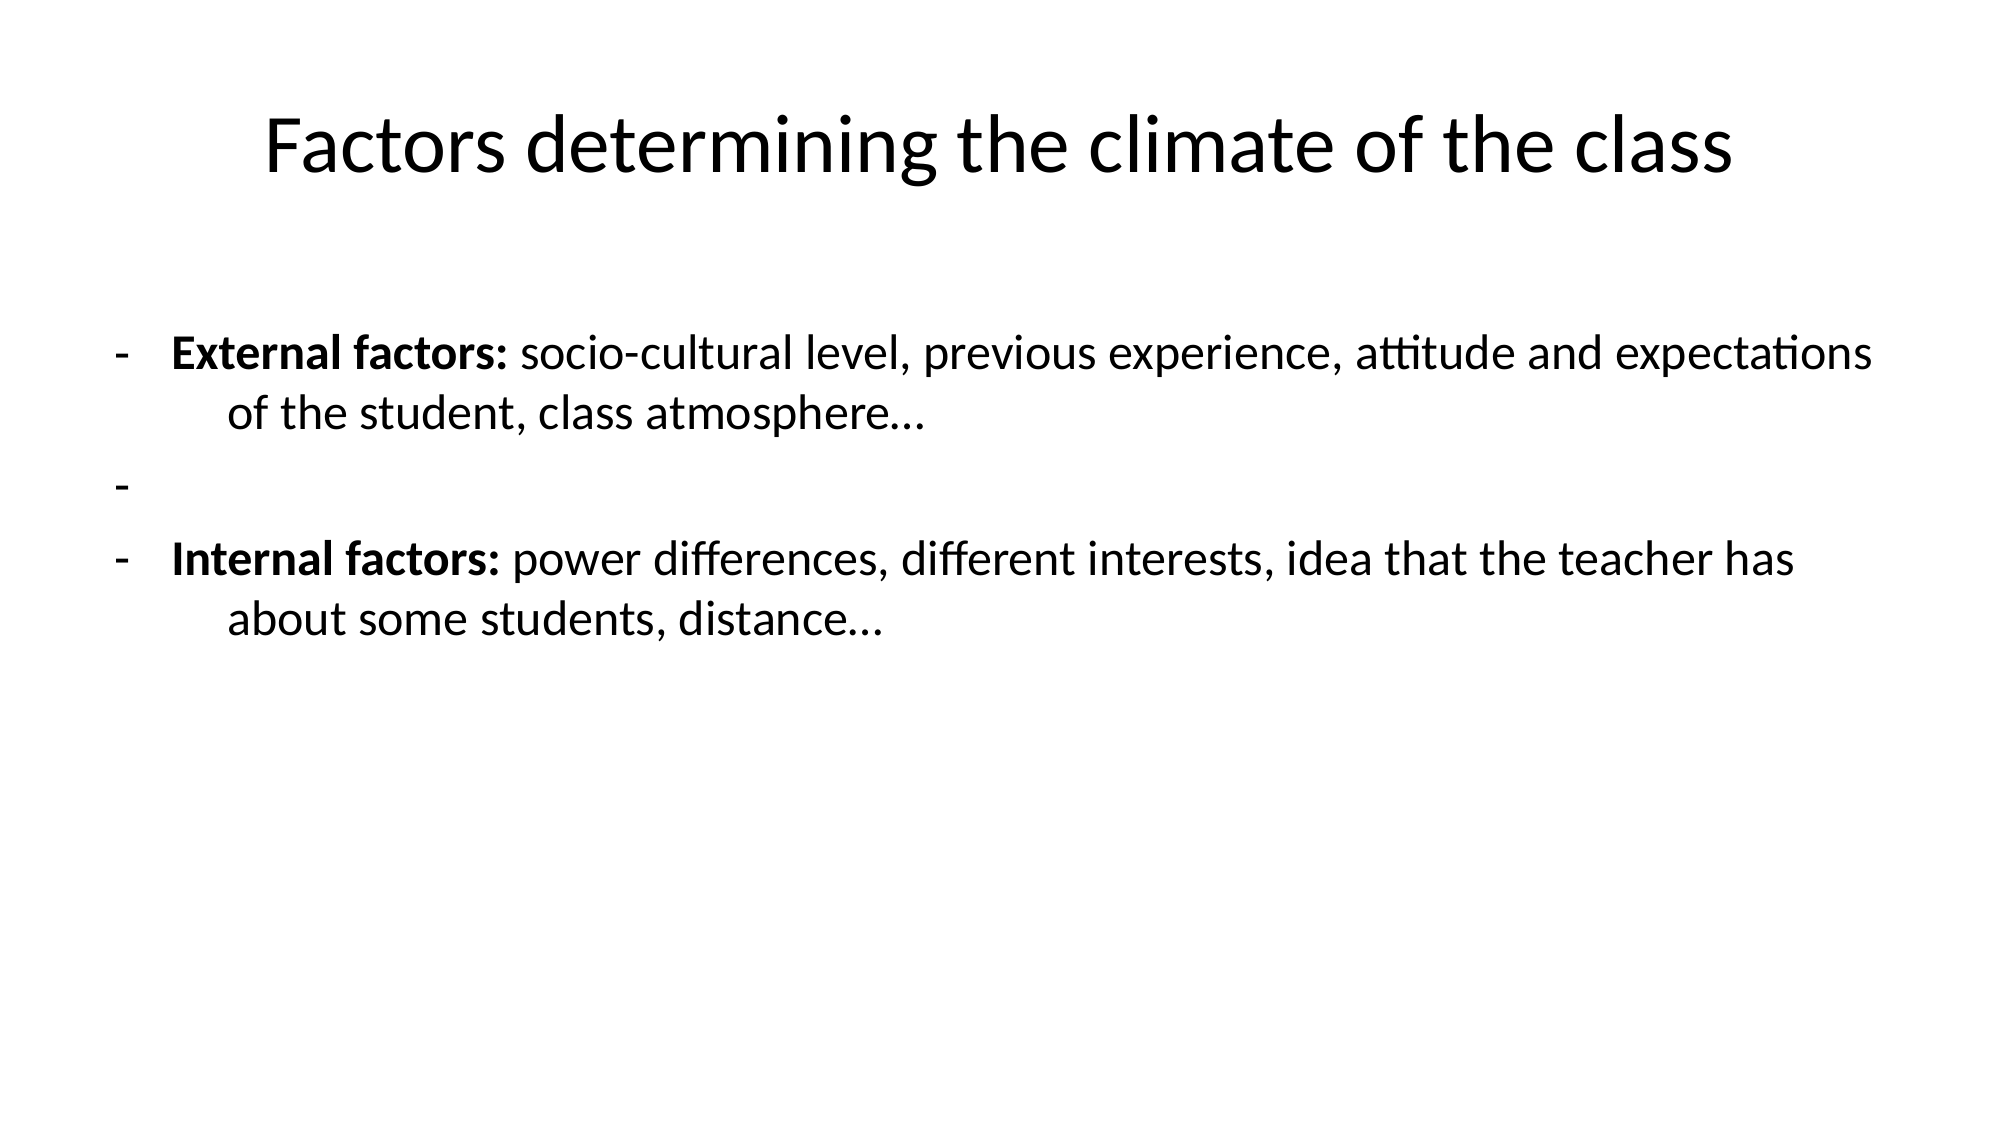

Factors determining the climate of the class
External factors: socio-cultural level, previous experience, attitude and expectations of the student, class atmosphere…
Internal factors: power differences, different interests, idea that the teacher has about some students, distance…